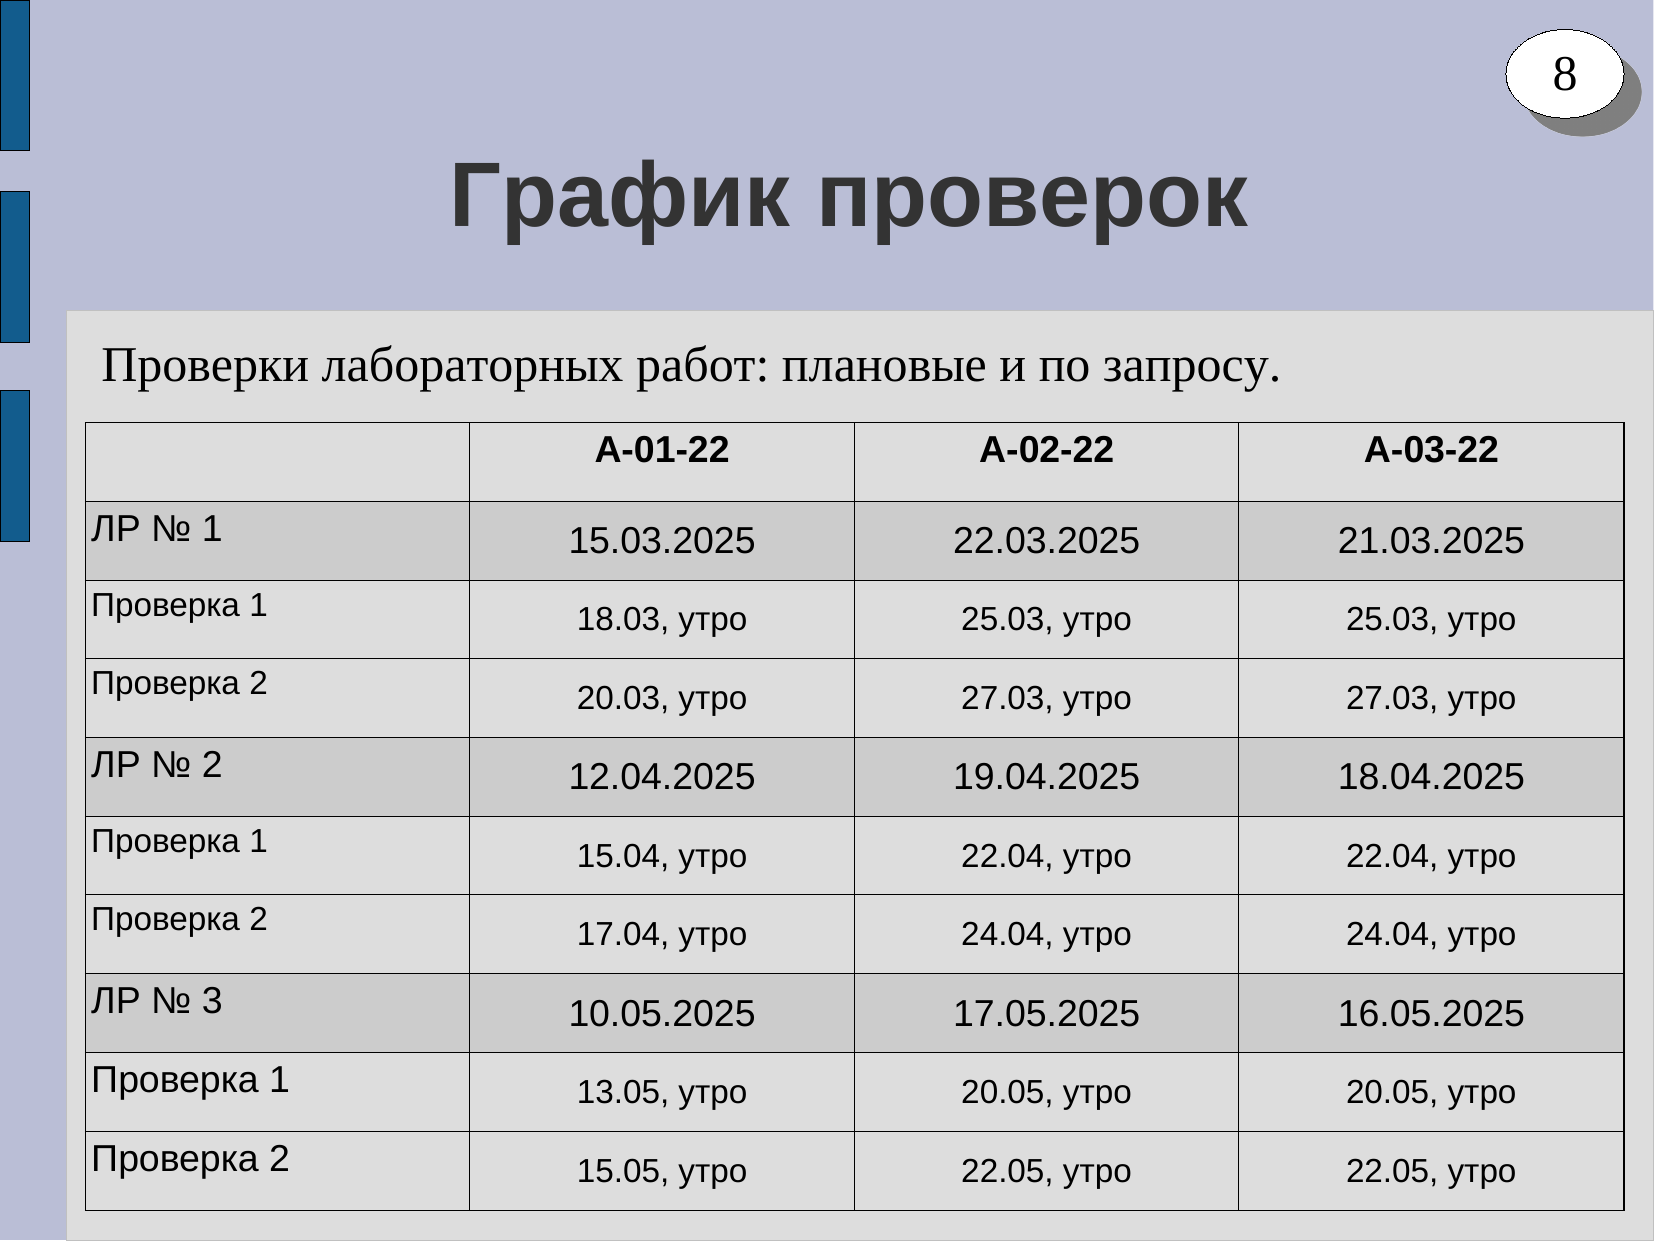

8
# График проверок
Проверки лабораторных работ: плановые и по запросу.
| | A-01-22 | A-02-22 | A-03-22 |
| --- | --- | --- | --- |
| ЛР № 1 | 15.03.2025 | 22.03.2025 | 21.03.2025 |
| Проверка 1 | 18.03, утро | 25.03, утро | 25.03, утро |
| Проверка 2 | 20.03, утро | 27.03, утро | 27.03, утро |
| ЛР № 2 | 12.04.2025 | 19.04.2025 | 18.04.2025 |
| Проверка 1 | 15.04, утро | 22.04, утро | 22.04, утро |
| Проверка 2 | 17.04, утро | 24.04, утро | 24.04, утро |
| ЛР № 3 | 10.05.2025 | 17.05.2025 | 16.05.2025 |
| Проверка 1 | 13.05, утро | 20.05, утро | 20.05, утро |
| Проверка 2 | 15.05, утро | 22.05, утро | 22.05, утро |